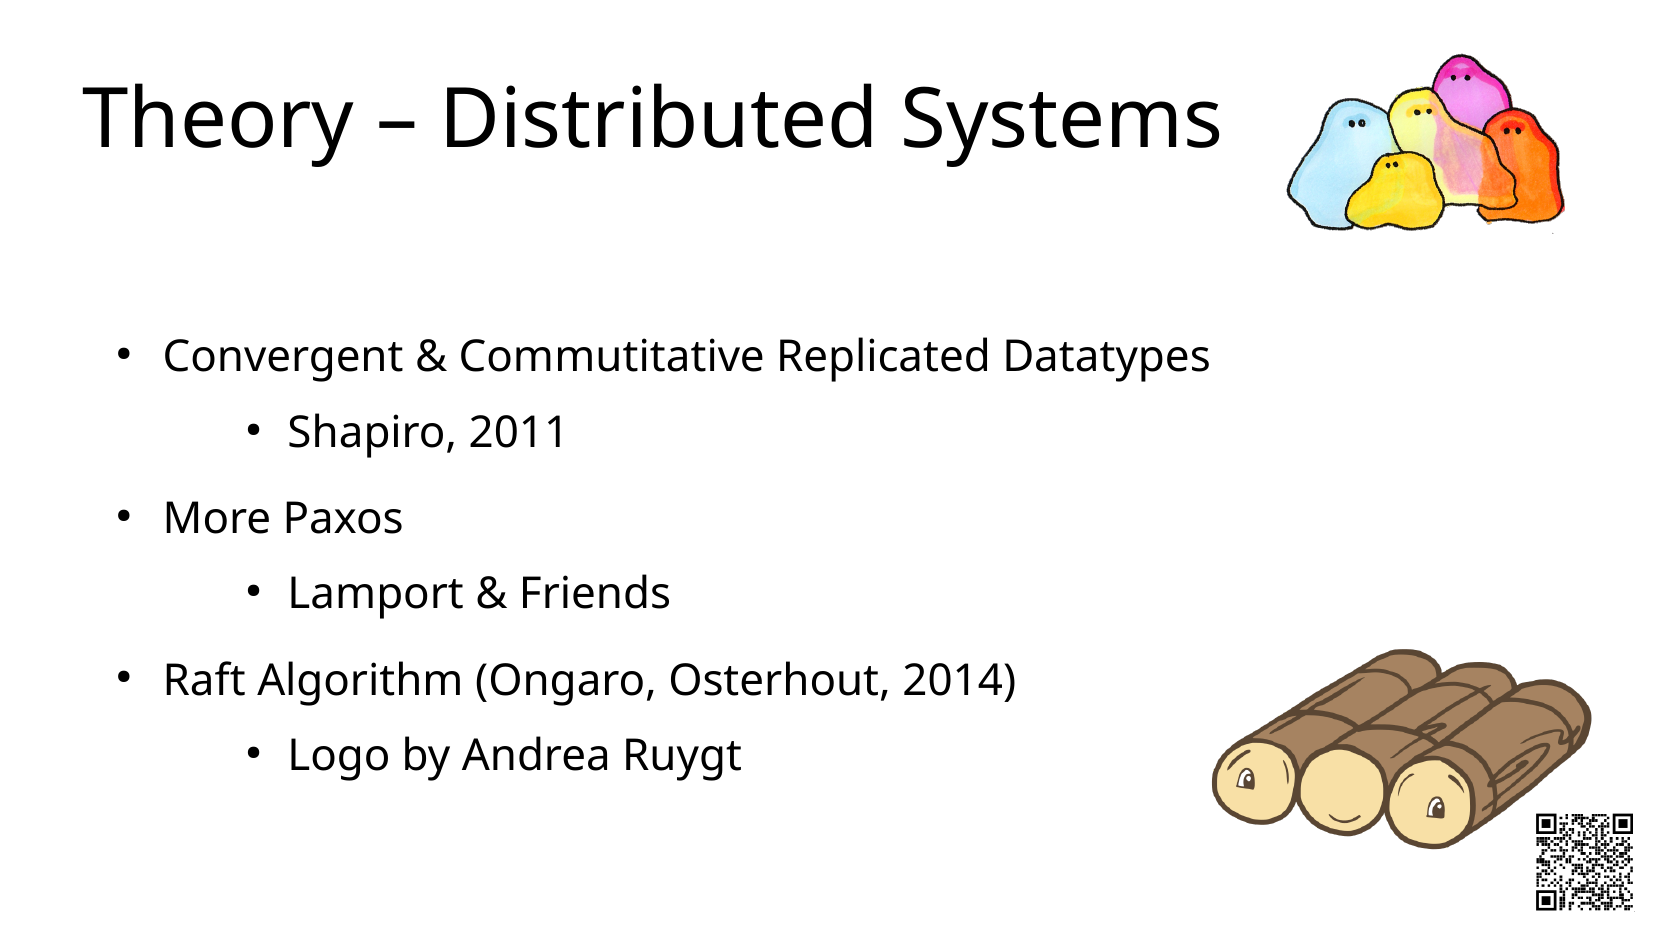

Theory – Distributed Systems
# Convergent & Commutitative Replicated Datatypes
Shapiro, 2011
More Paxos
Lamport & Friends
Raft Algorithm (Ongaro, Osterhout, 2014)
Logo by Andrea Ruygt